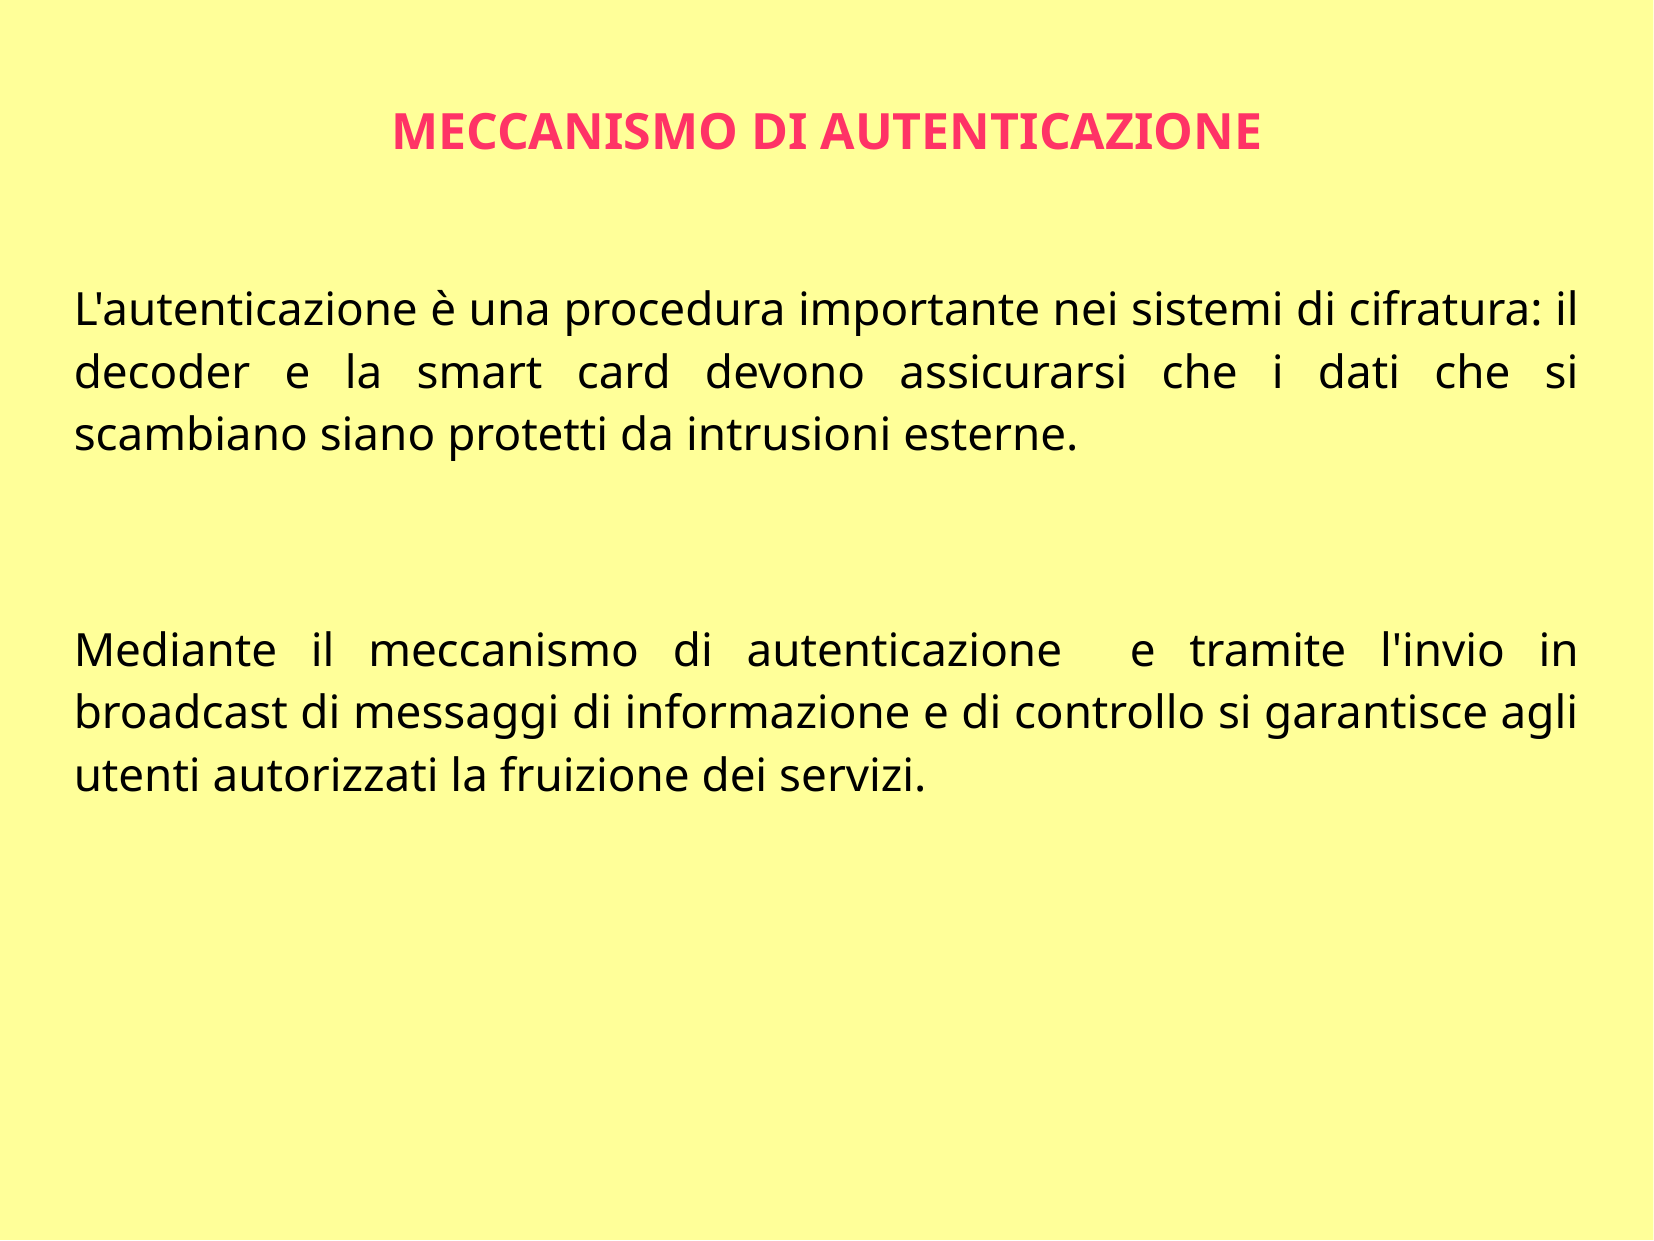

MECCANISMO DI AUTENTICAZIONE
L'autenticazione è una procedura importante nei sistemi di cifratura: il decoder e la smart card devono assicurarsi che i dati che si scambiano siano protetti da intrusioni esterne.
Mediante il meccanismo di autenticazione e tramite l'invio in broadcast di messaggi di informazione e di controllo si garantisce agli utenti autorizzati la fruizione dei servizi.